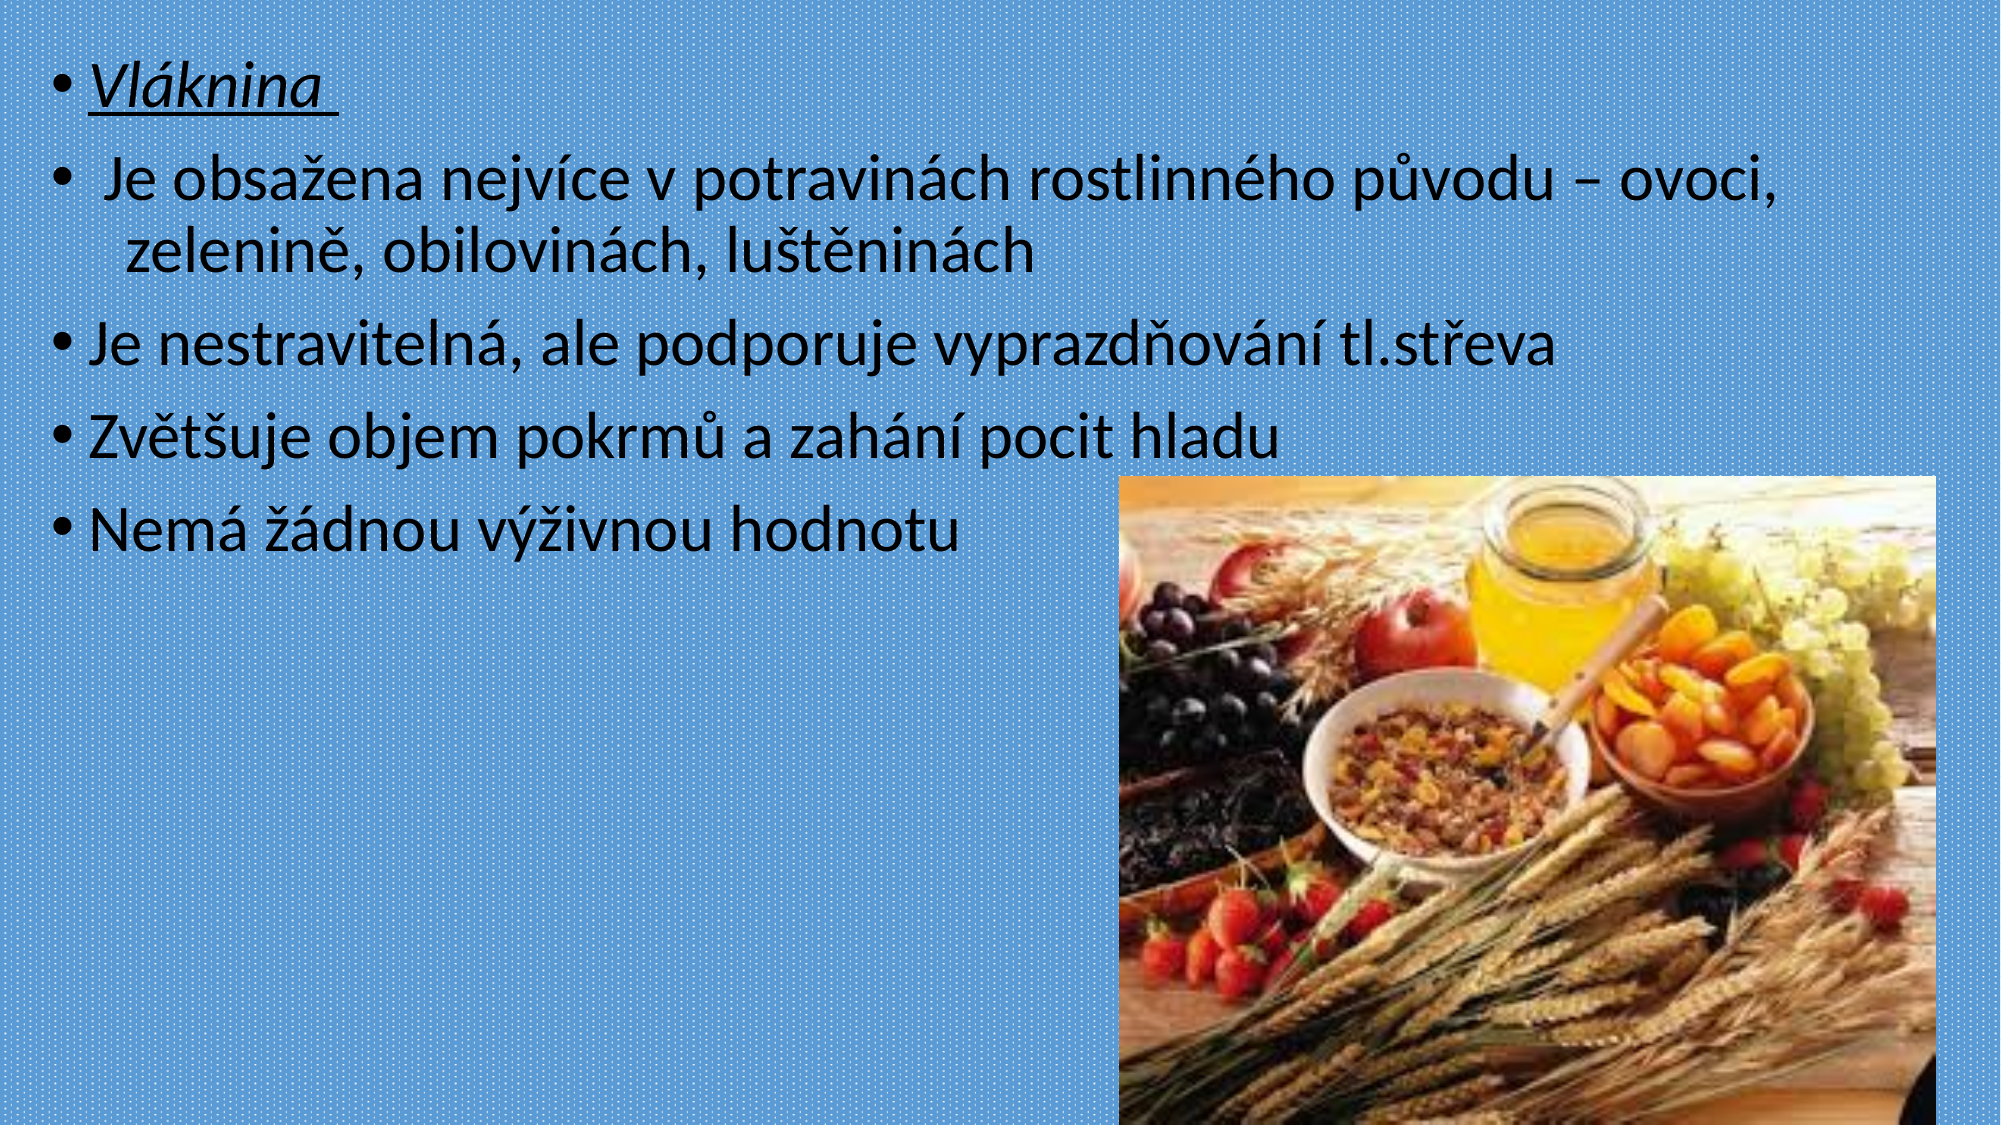

Vláknina
 Je obsažena nejvíce v potravinách rostlinného původu – ovoci, zelenině, obilovinách, luštěninách
Je nestravitelná, ale podporuje vyprazdňování tl.střeva
Zvětšuje objem pokrmů a zahání pocit hladu
Nemá žádnou výživnou hodnotu
#